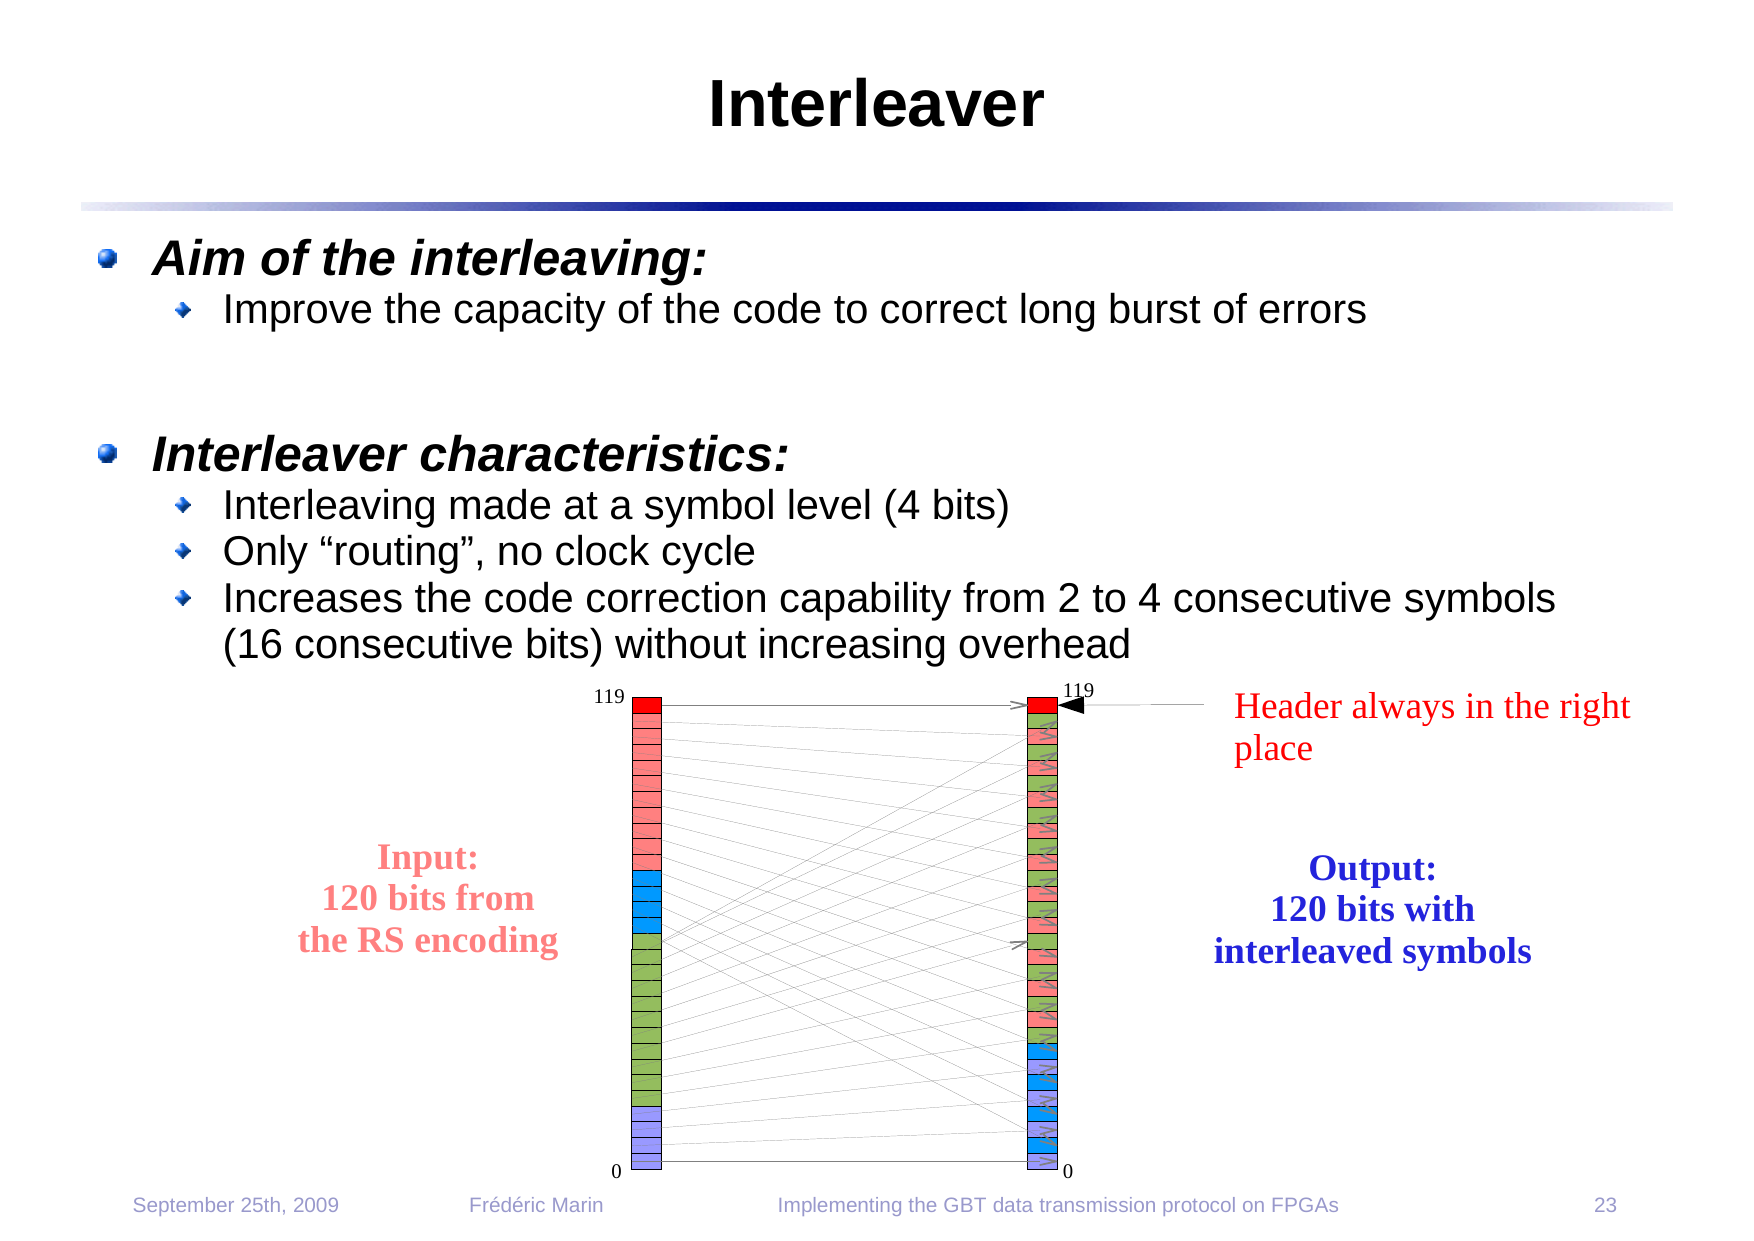

# Interleaver
Aim of the interleaving:
Improve the capacity of the code to correct long burst of errors
Interleaver characteristics:
Interleaving made at a symbol level (4 bits)
Only “routing”, no clock cycle
Increases the code correction capability from 2 to 4 consecutive symbols
(16 consecutive bits) without increasing overhead
119
119
Header always in the right place
Input:
120 bits from
the RS encoding
Output:
120 bits with interleaved symbols
0
0